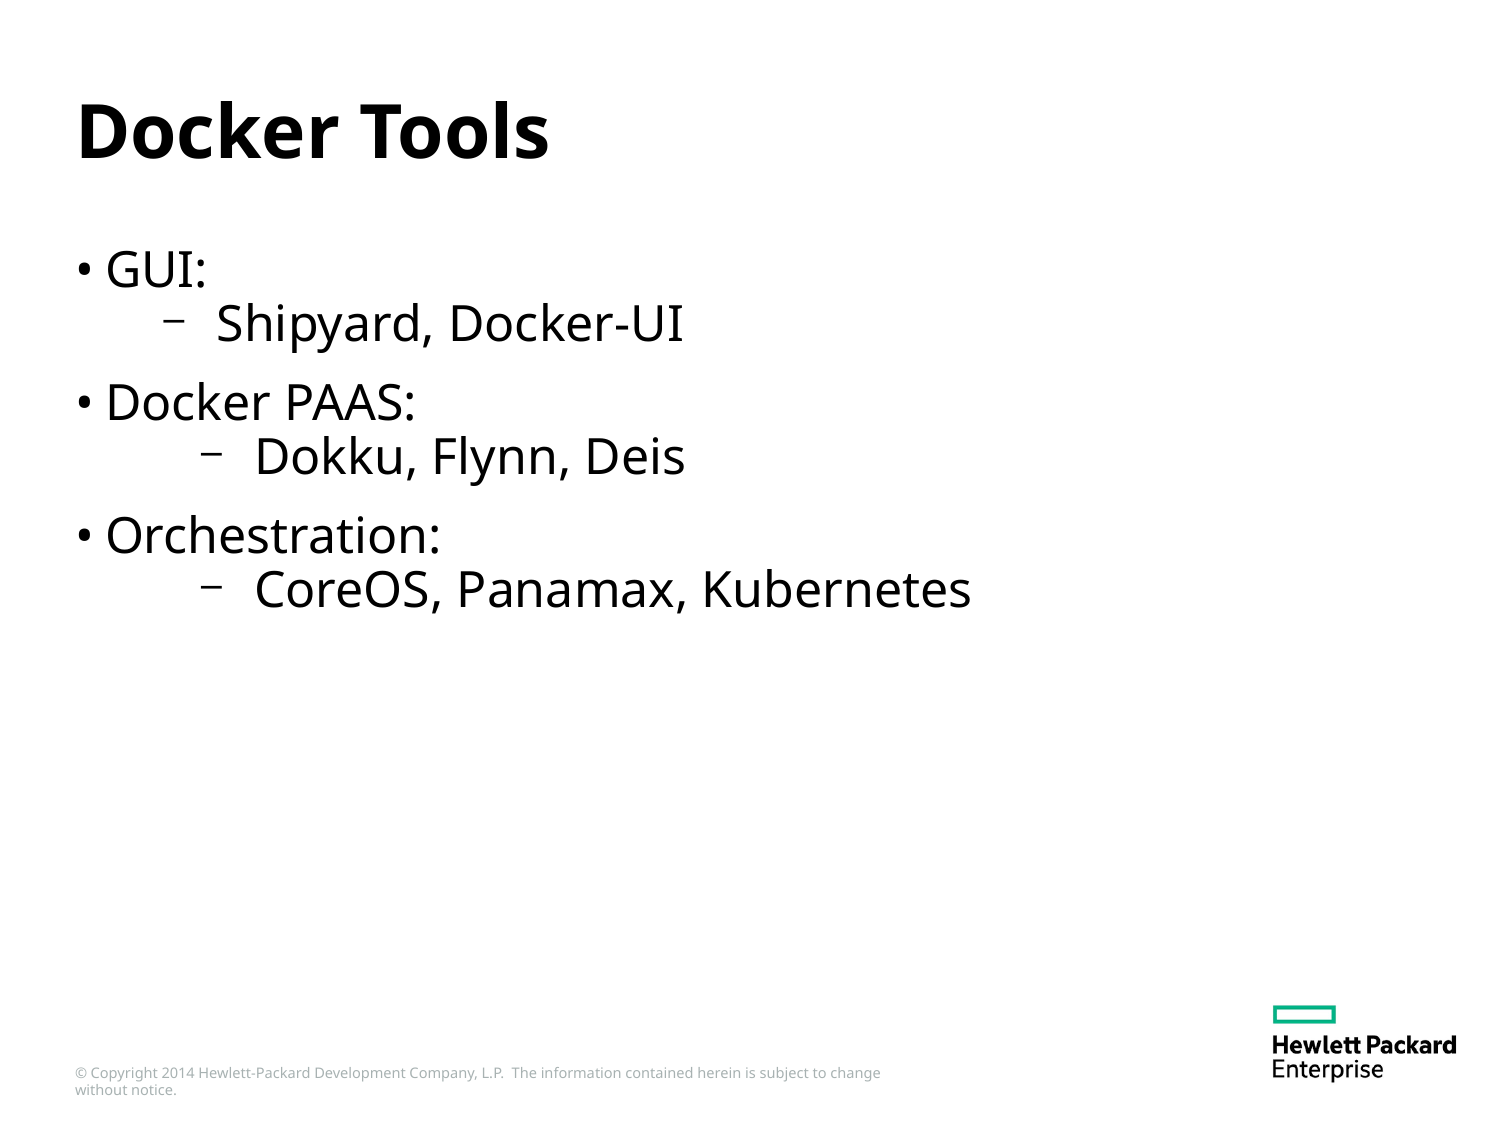

# Docker Tools
GUI:
Shipyard, Docker-UI
Docker PAAS:
Dokku, Flynn, Deis
Orchestration:
CoreOS, Panamax, Kubernetes